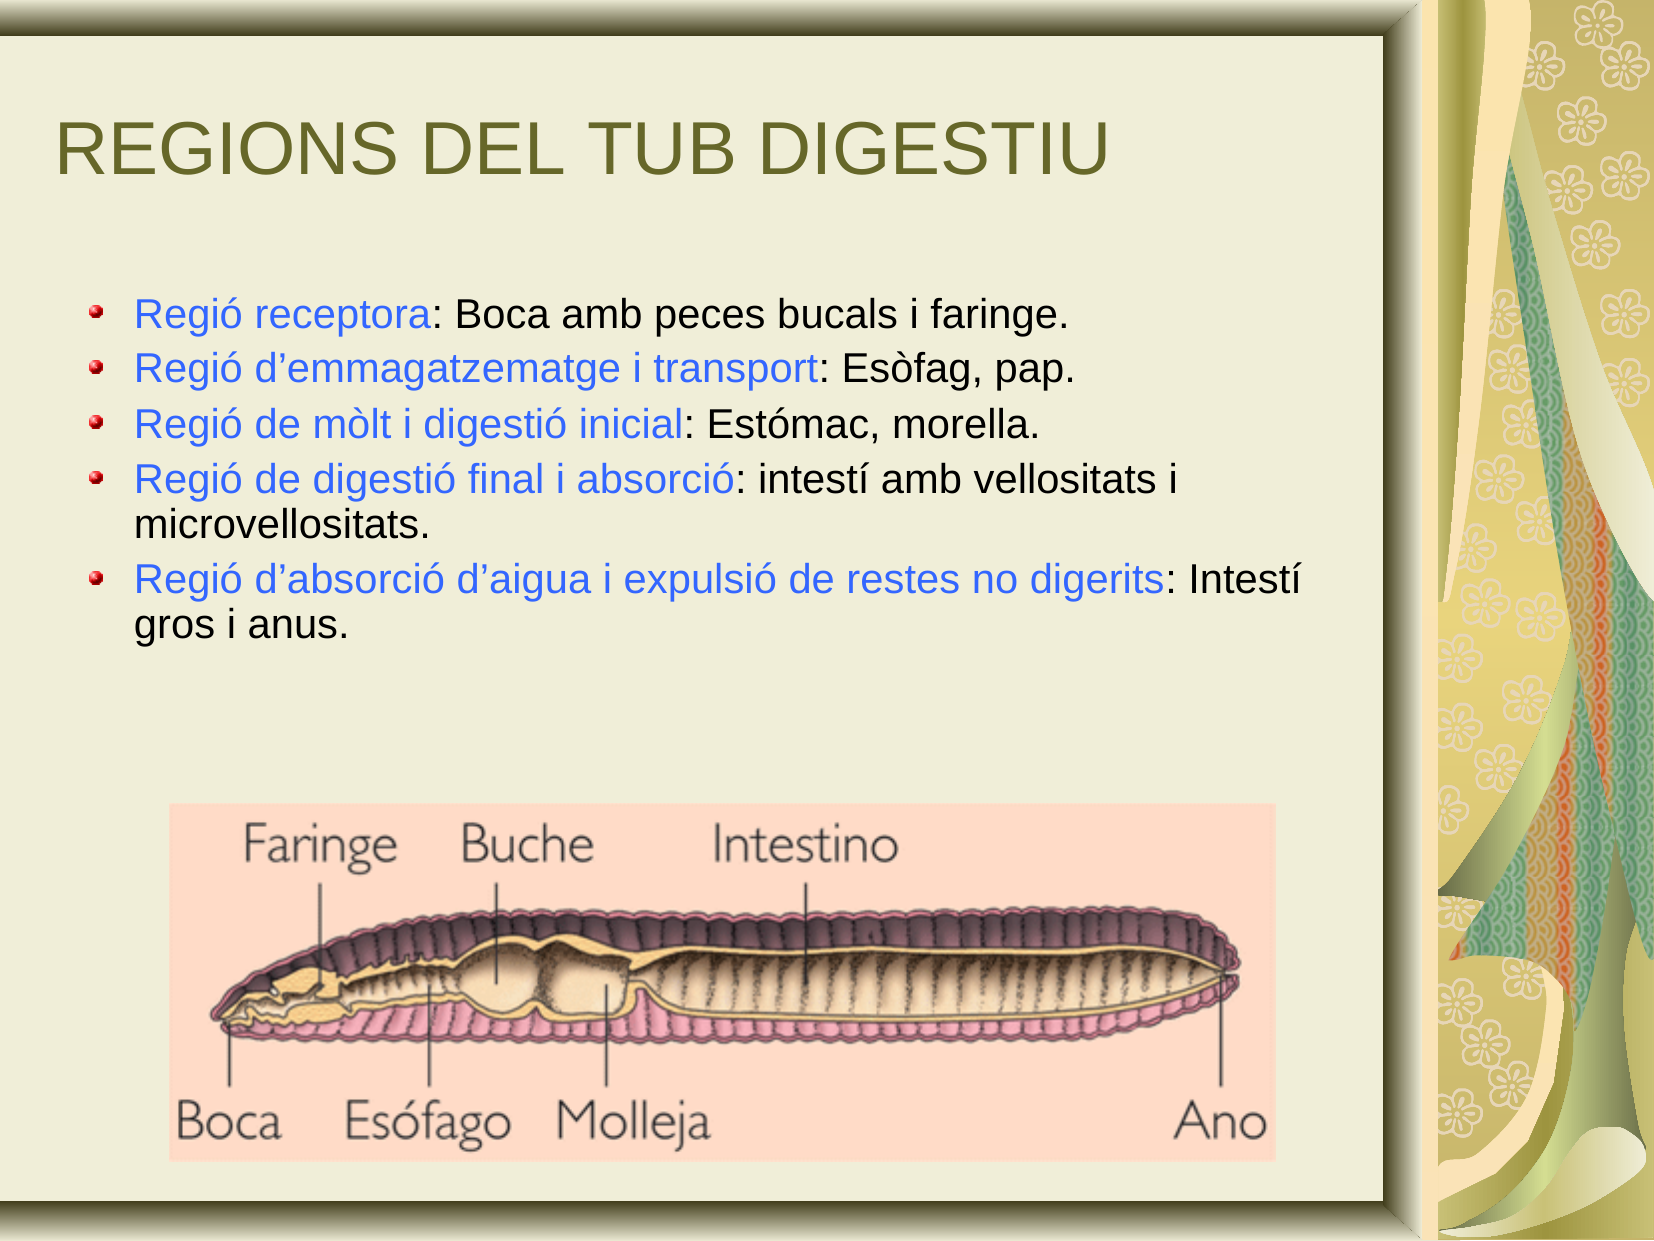

REGIONS DEL TUB DIGESTIU
Regió receptora: Boca amb peces bucals i faringe.
Regió d’emmagatzematge i transport: Esòfag, pap.
Regió de mòlt i digestió inicial: Estómac, morella.
Regió de digestió final i absorció: intestí amb vellositats i microvellositats.
Regió d’absorció d’aigua i expulsió de restes no digerits: Intestí gros i anus.